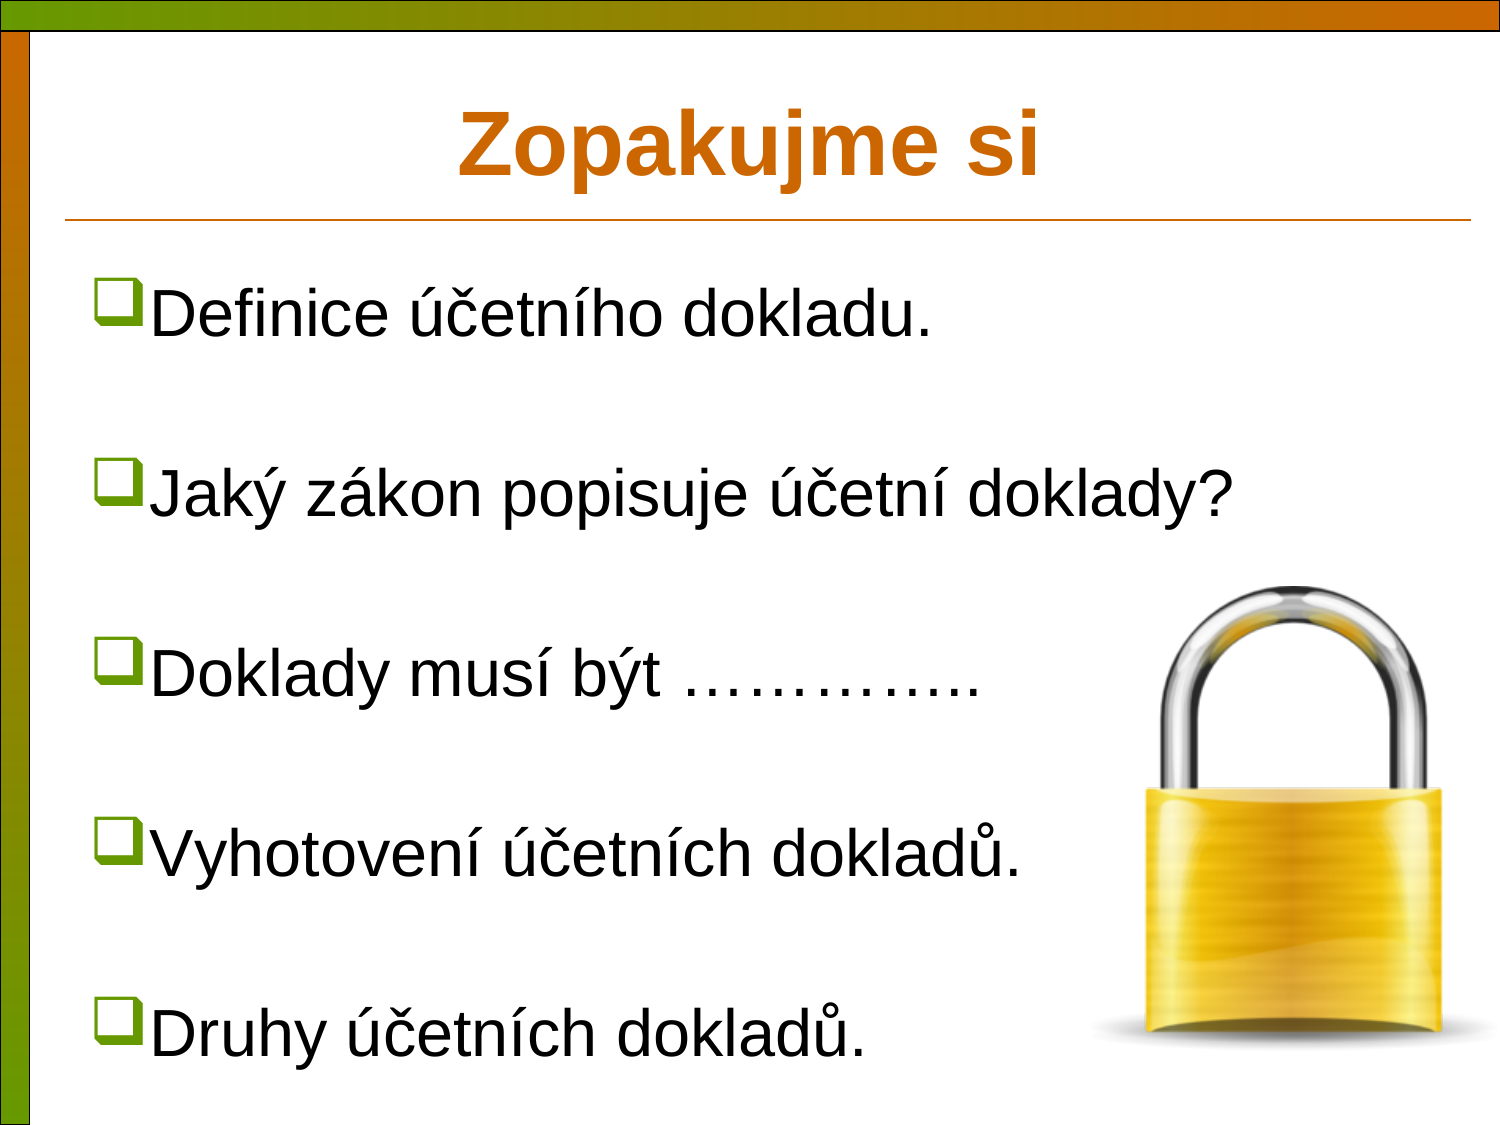

# Zopakujme si
Definice účetního dokladu.
Jaký zákon popisuje účetní doklady?
Doklady musí být …………..
Vyhotovení účetních dokladů.
Druhy účetních dokladů.